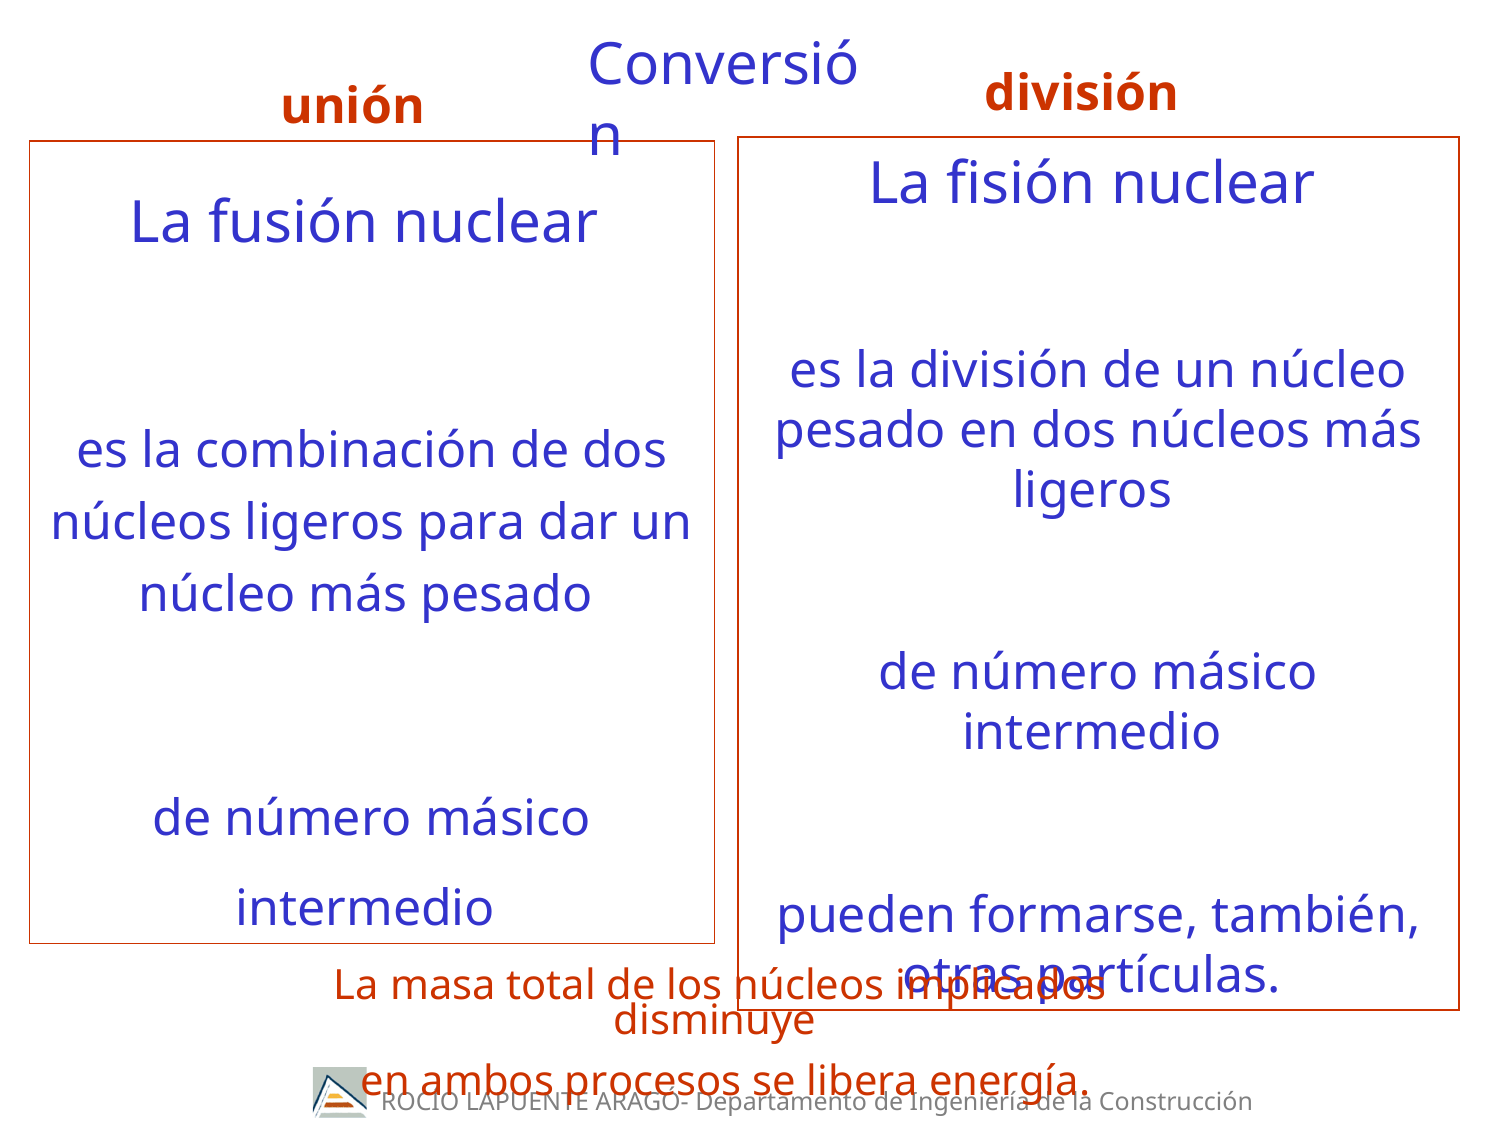

Conversión
división
unión
La fisión nuclear
es la división de un núcleo pesado en dos núcleos más ligeros
de número másico intermedio
pueden formarse, también, otras partículas.
La fusión nuclear
es la combinación de dos núcleos ligeros para dar un núcleo más pesado
de número másico intermedio
La masa total de los núcleos implicados disminuye
 en ambos procesos se libera energía.